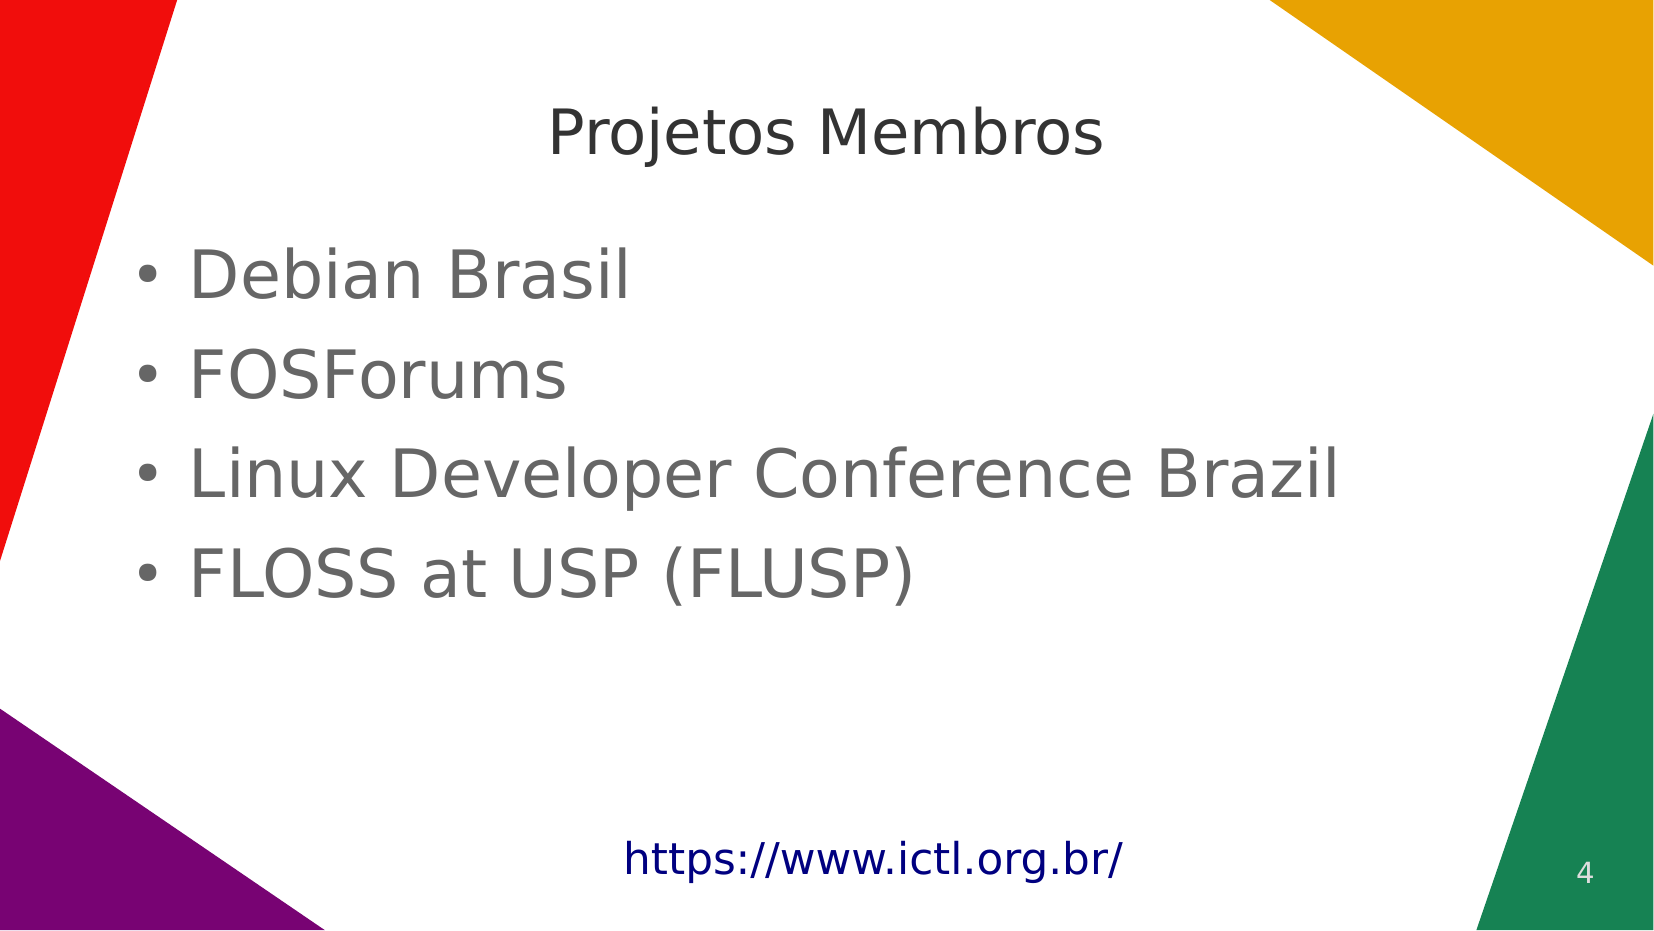

# Projetos Membros
Debian Brasil
FOSForums
Linux Developer Conference Brazil
FLOSS at USP (FLUSP)
https://www.ictl.org.br/
4